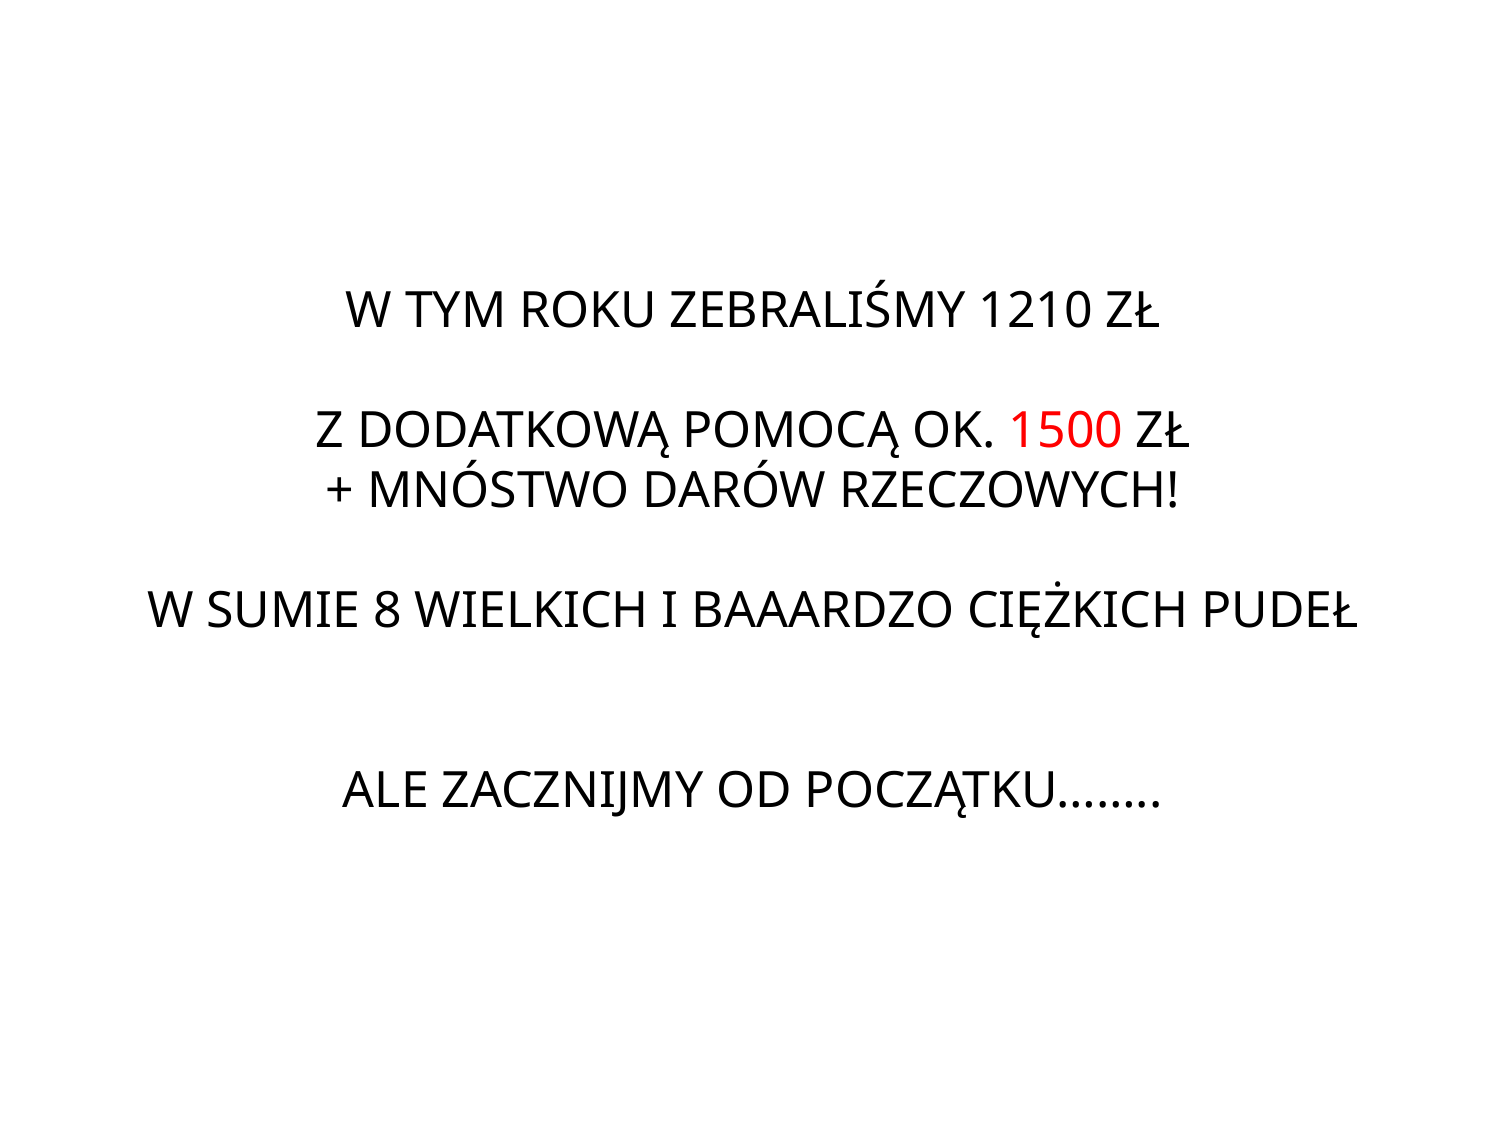

W TYM ROKU ZEBRALIŚMY 1210 ZŁ
Z DODATKOWĄ POMOCĄ OK. 1500 ZŁ
+ MNÓSTWO DARÓW RZECZOWYCH!
W SUMIE 8 WIELKICH I BAAARDZO CIĘŻKICH PUDEŁ
ALE ZACZNIJMY OD POCZĄTKU……..